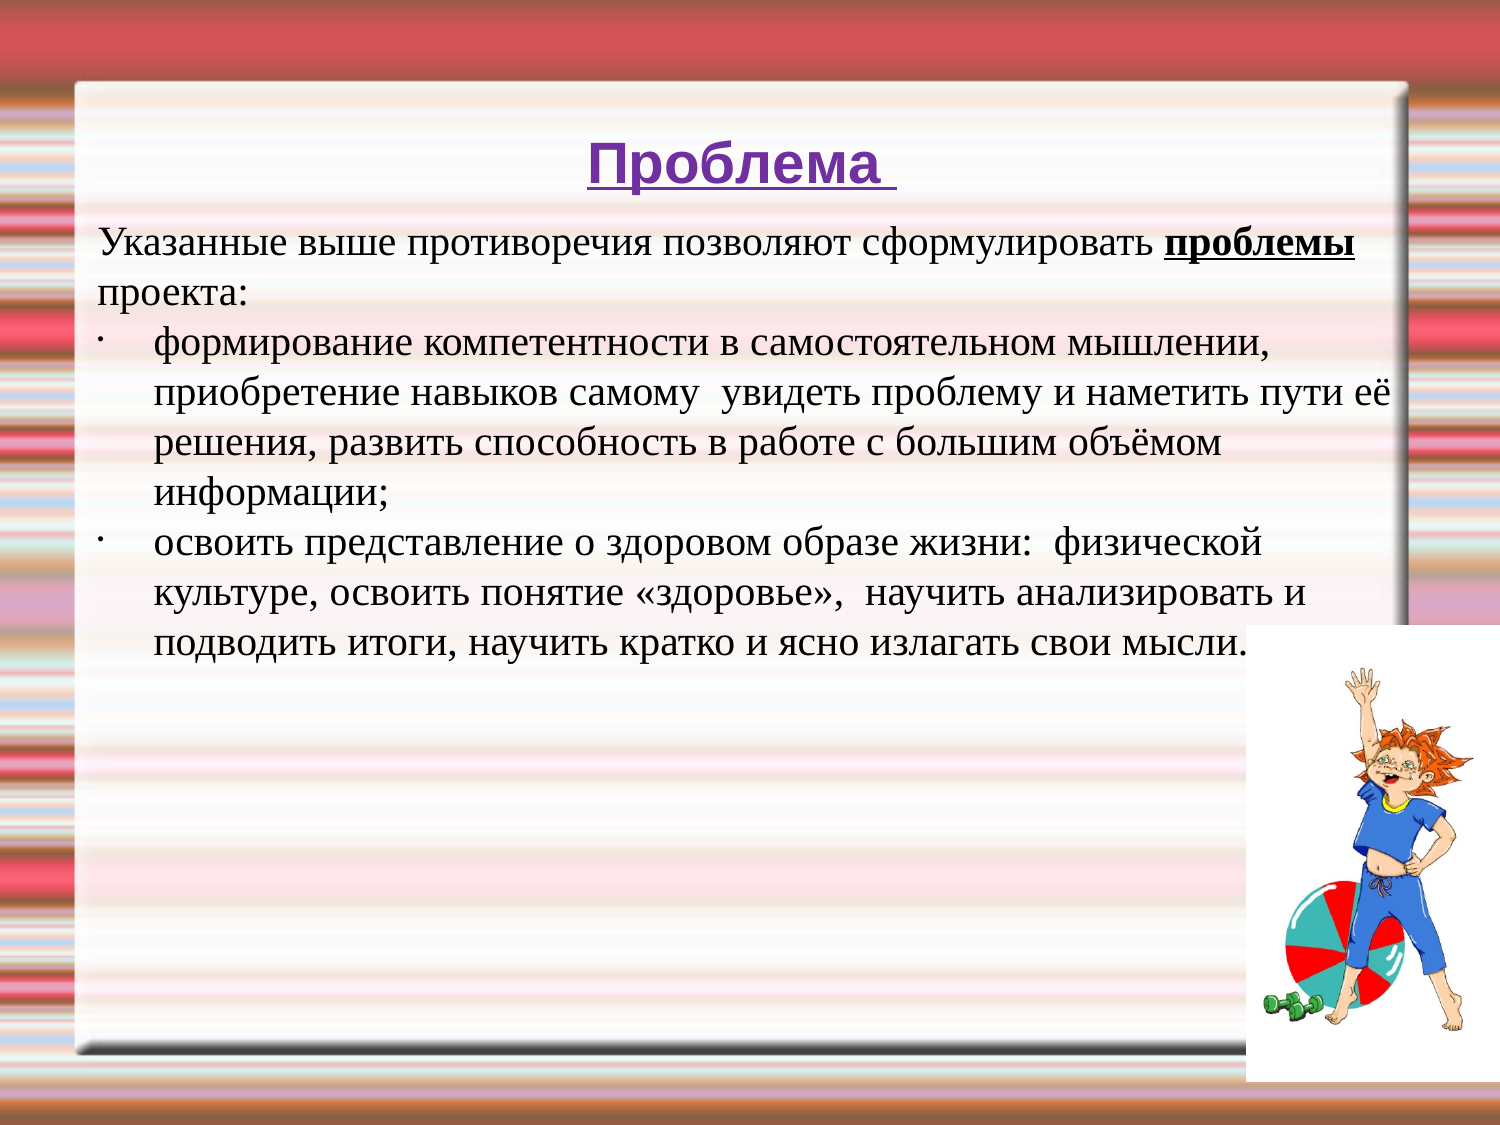

# Проблема
Указанные выше противоречия позволяют сформулировать проблемы проекта:
формирование компетентности в самостоятельном мышлении, приобретение навыков самому увидеть проблему и наметить пути её решения, развить способность в работе с большим объёмом информации;
освоить представление о здоровом образе жизни: физической культуре, освоить понятие «здоровье», научить анализировать и подводить итоги, научить кратко и ясно излагать свои мысли.